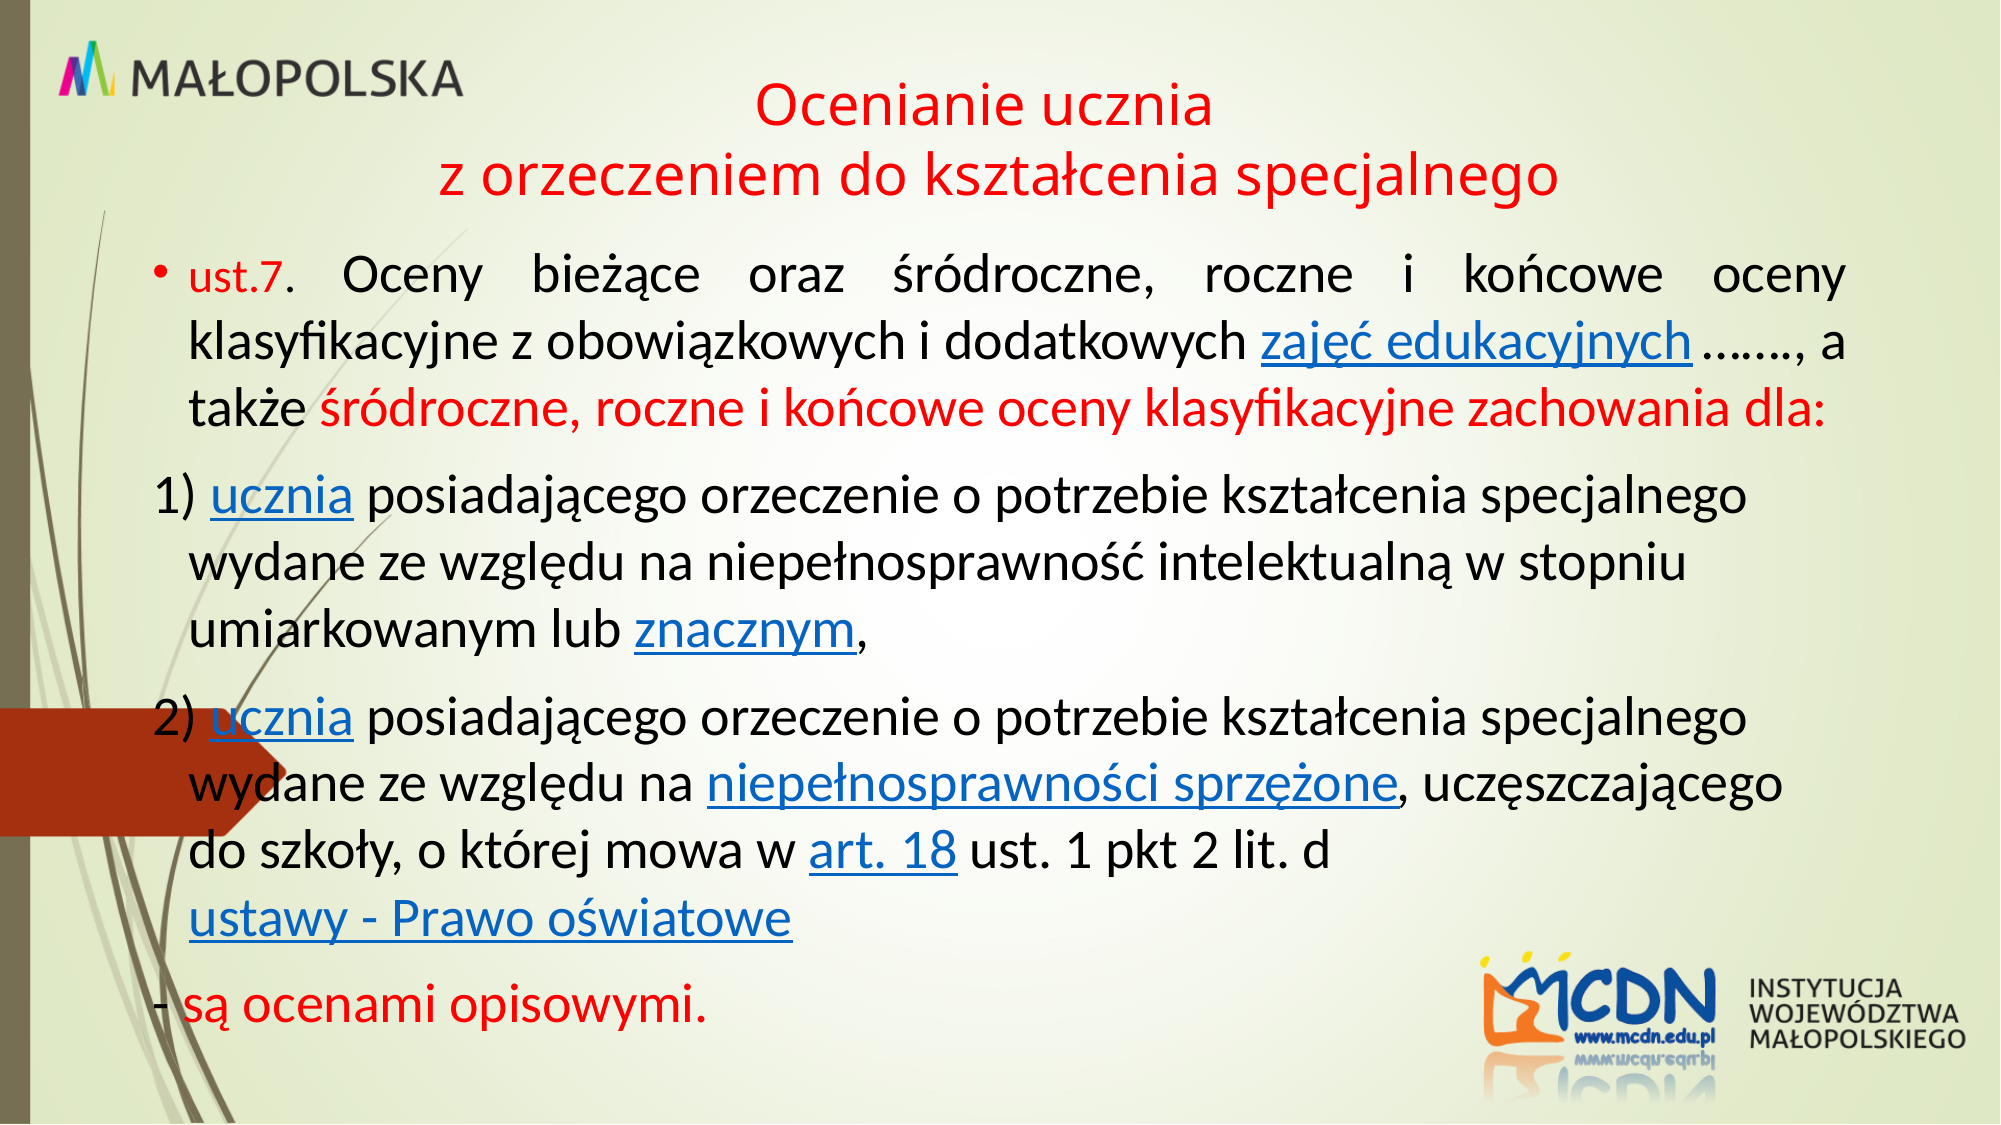

# Ocenianie ucznia z orzeczeniem do kształcenia specjalnego
ust.7. Oceny bieżące oraz śródroczne, roczne i końcowe oceny klasyfikacyjne z obowiązkowych i dodatkowych zajęć edukacyjnych ……., a także śródroczne, roczne i końcowe oceny klasyfikacyjne zachowania dla:
1) ucznia posiadającego orzeczenie o potrzebie kształcenia specjalnego wydane ze względu na niepełnosprawność intelektualną w stopniu umiarkowanym lub znacznym,
2) ucznia posiadającego orzeczenie o potrzebie kształcenia specjalnego wydane ze względu na niepełnosprawności sprzężone, uczęszczającego do szkoły, o której mowa w art. 18 ust. 1 pkt 2 lit. d ustawy - Prawo oświatowe
- są ocenami opisowymi.